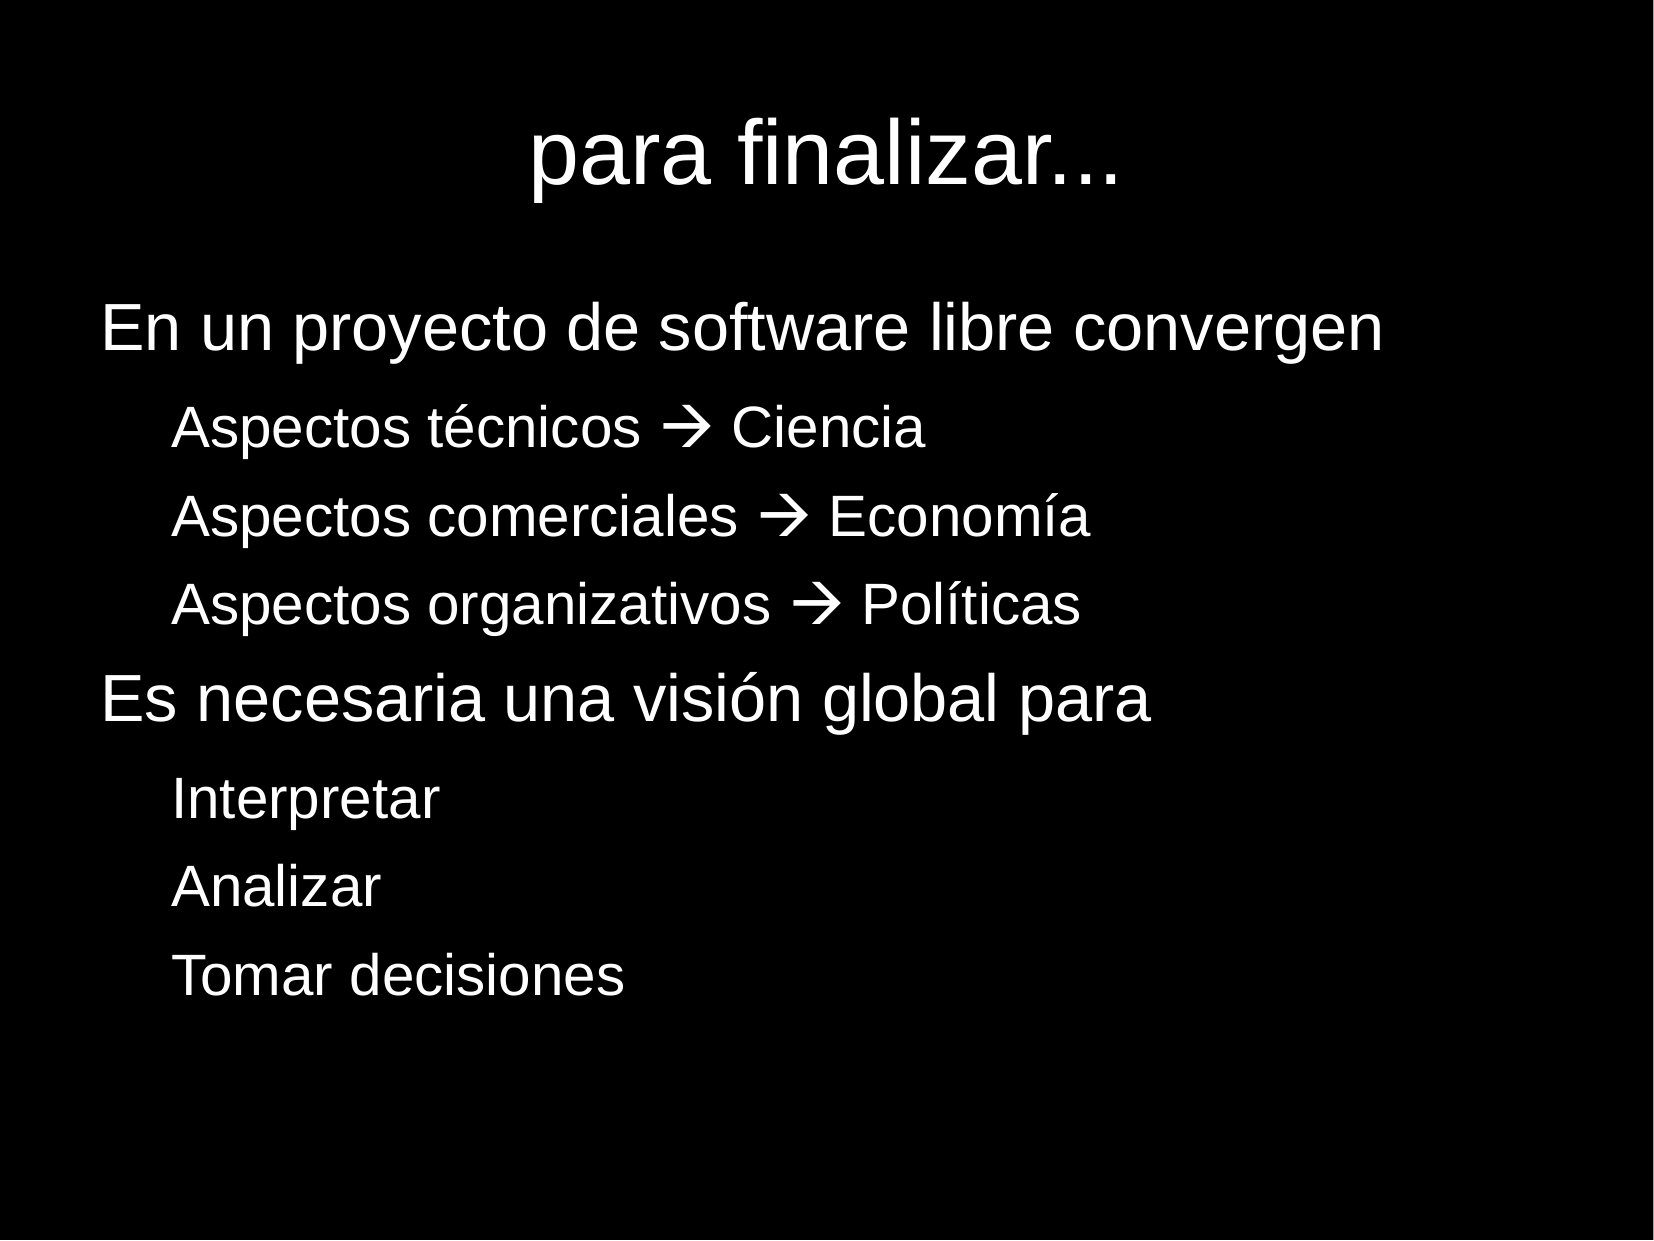

# para finalizar...
En un proyecto de software libre convergen
Aspectos técnicos  Ciencia
Aspectos comerciales  Economía
Aspectos organizativos  Políticas
Es necesaria una visión global para
Interpretar
Analizar
Tomar decisiones